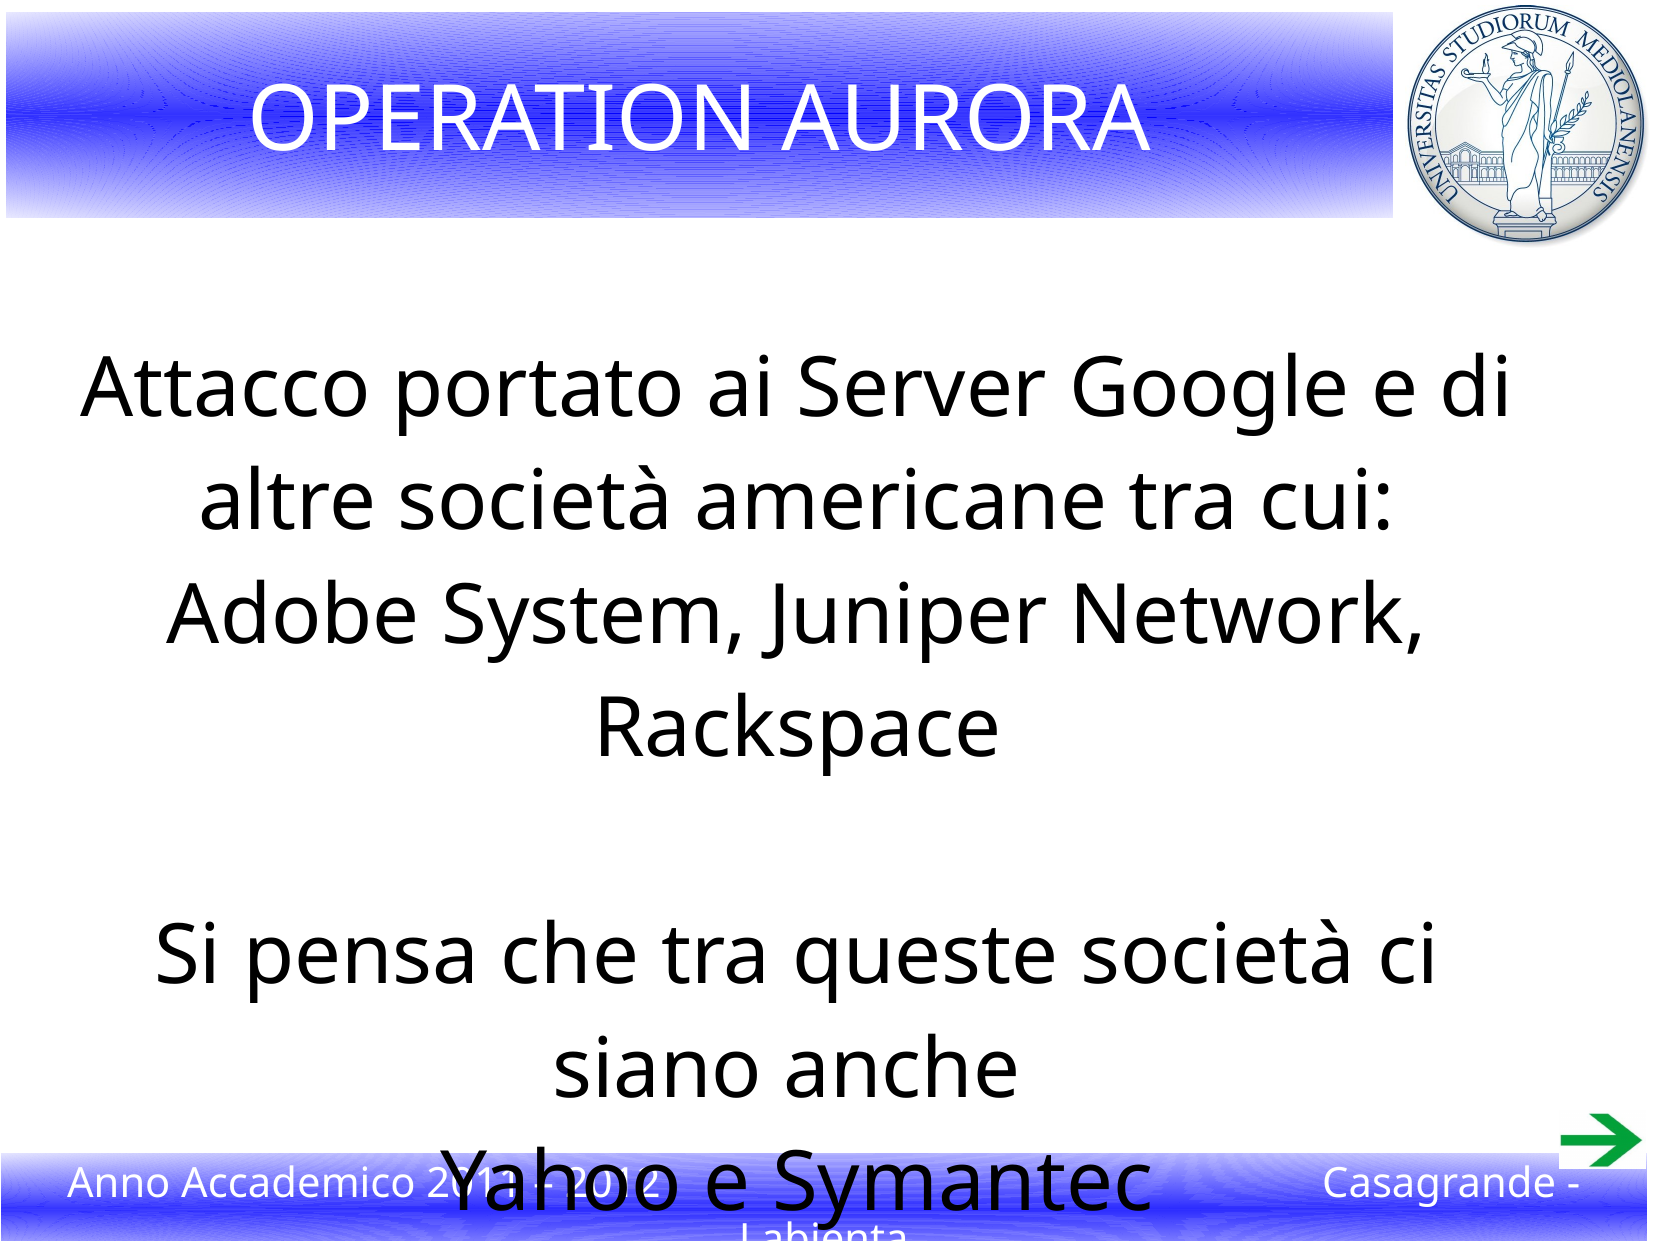

# OPERATION AURORA
Attacco portato ai Server Google e di altre società americane tra cui:
Adobe System, Juniper Network, Rackspace
Si pensa che tra queste società ci siano anche
Yahoo e Symantec
Anno Accademico 2011 – 2012 									Casagrande - Labienta